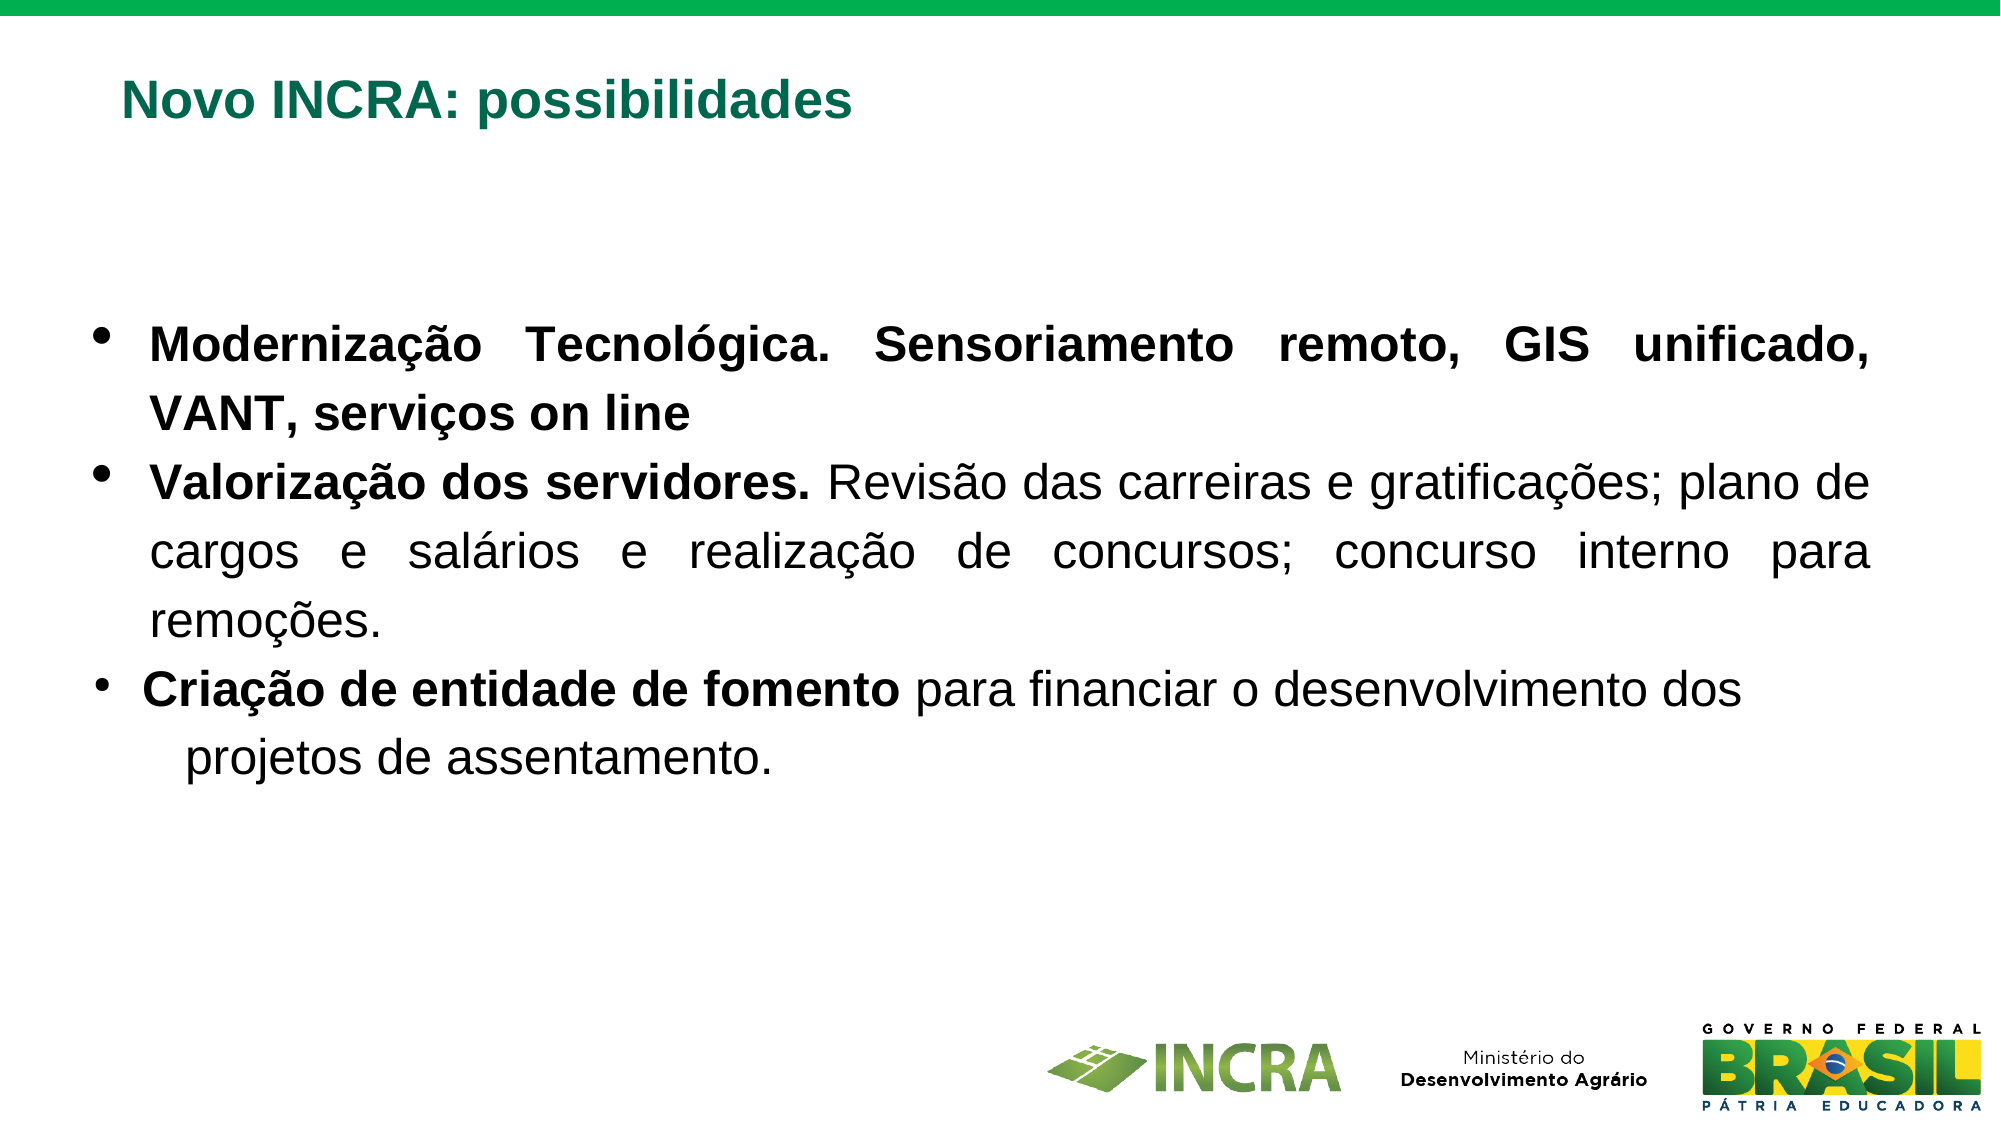

Novo INCRA: possibilidades
Modernização Tecnológica. Sensoriamento remoto, GIS unificado, VANT, serviços on line
Valorização dos servidores. Revisão das carreiras e gratificações; plano de cargos e salários e realização de concursos; concurso interno para remoções.
 Criação de entidade de fomento para financiar o desenvolvimento dos projetos de assentamento.